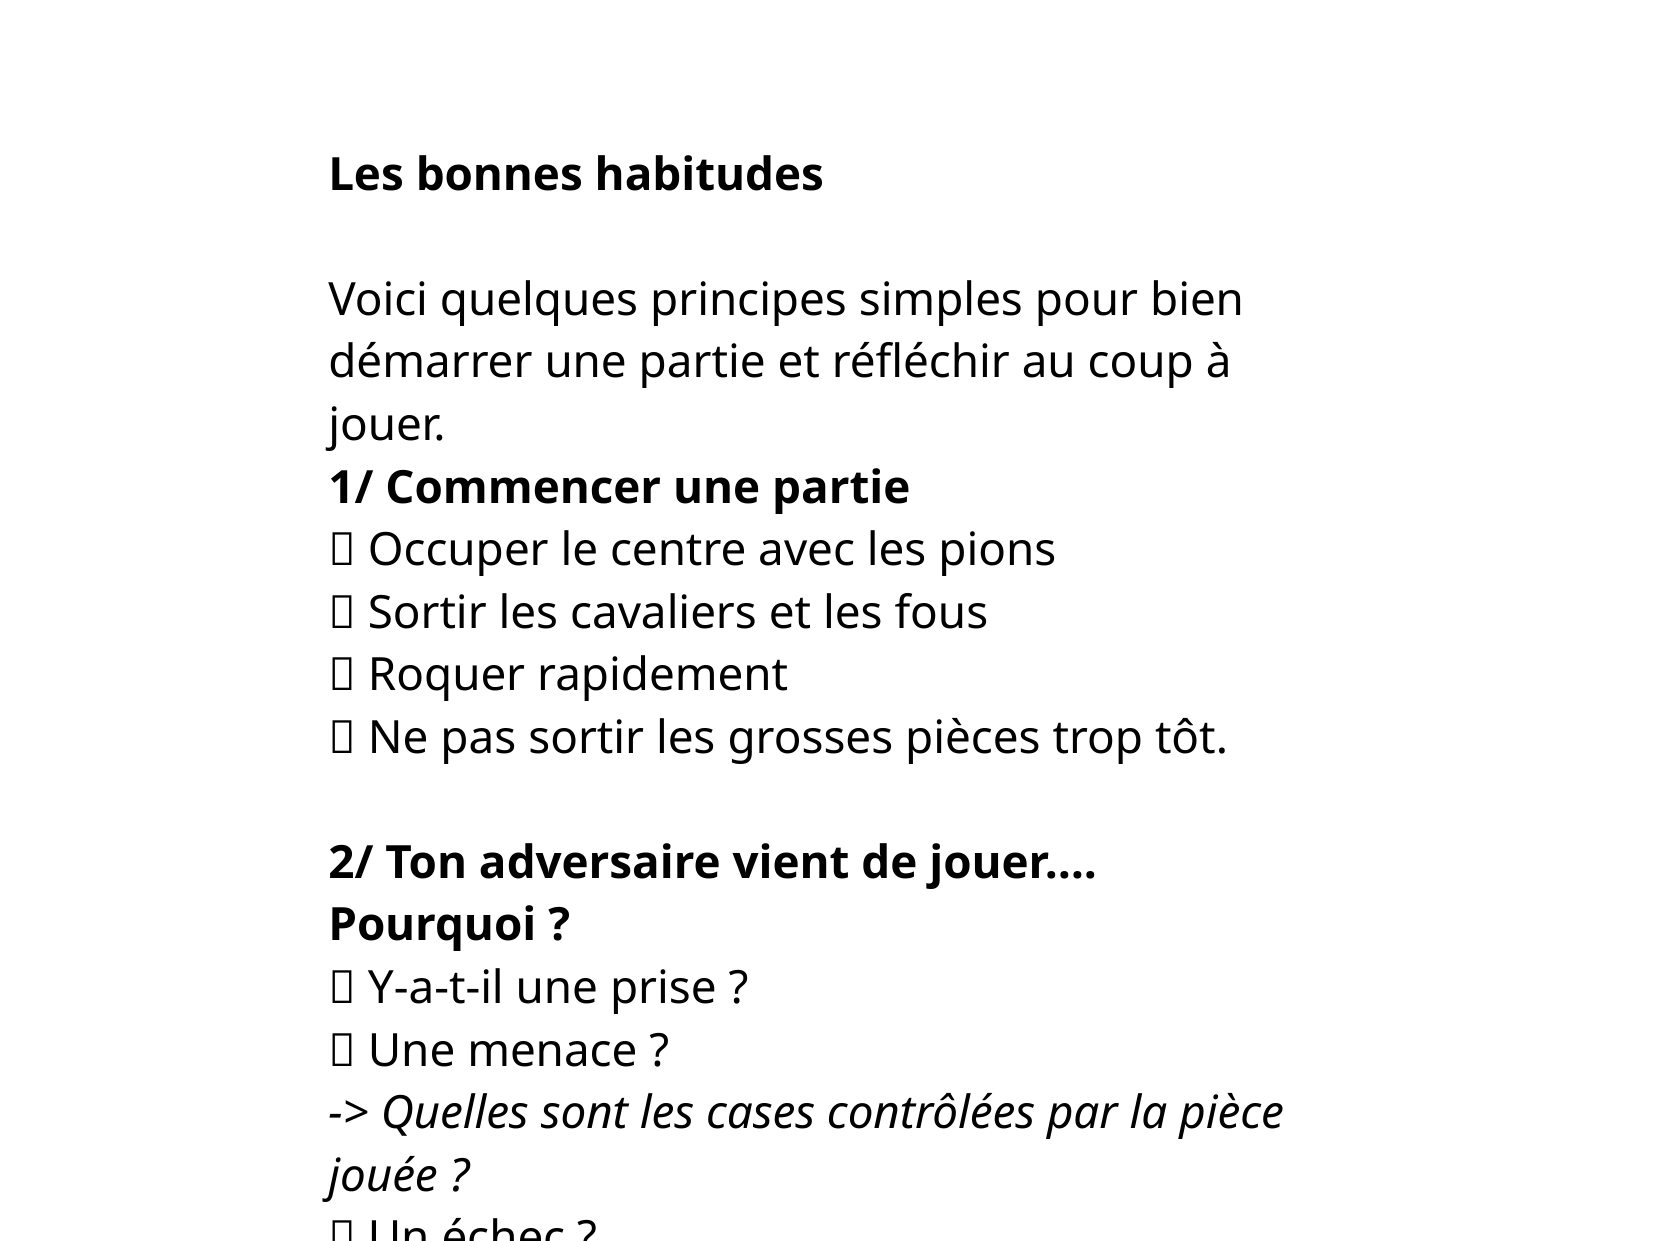

Les bonnes habitudes
Voici quelques principes simples pour bien démarrer une partie et réfléchir au coup à jouer.
1/ Commencer une partie
 Occuper le centre avec les pions
 Sortir les cavaliers et les fous
 Roquer rapidement
 Ne pas sortir les grosses pièces trop tôt.
2/ Ton adversaire vient de jouer…. Pourquoi ?
 Y-a-t-il une prise ?
 Une menace ?
-> Quelles sont les cases contrôlées par la pièce jouée ?
 Un échec ?
 Mon adversaire a-t-il commis une erreur ?
 Toutes ses pièces sont-elles défendues ?